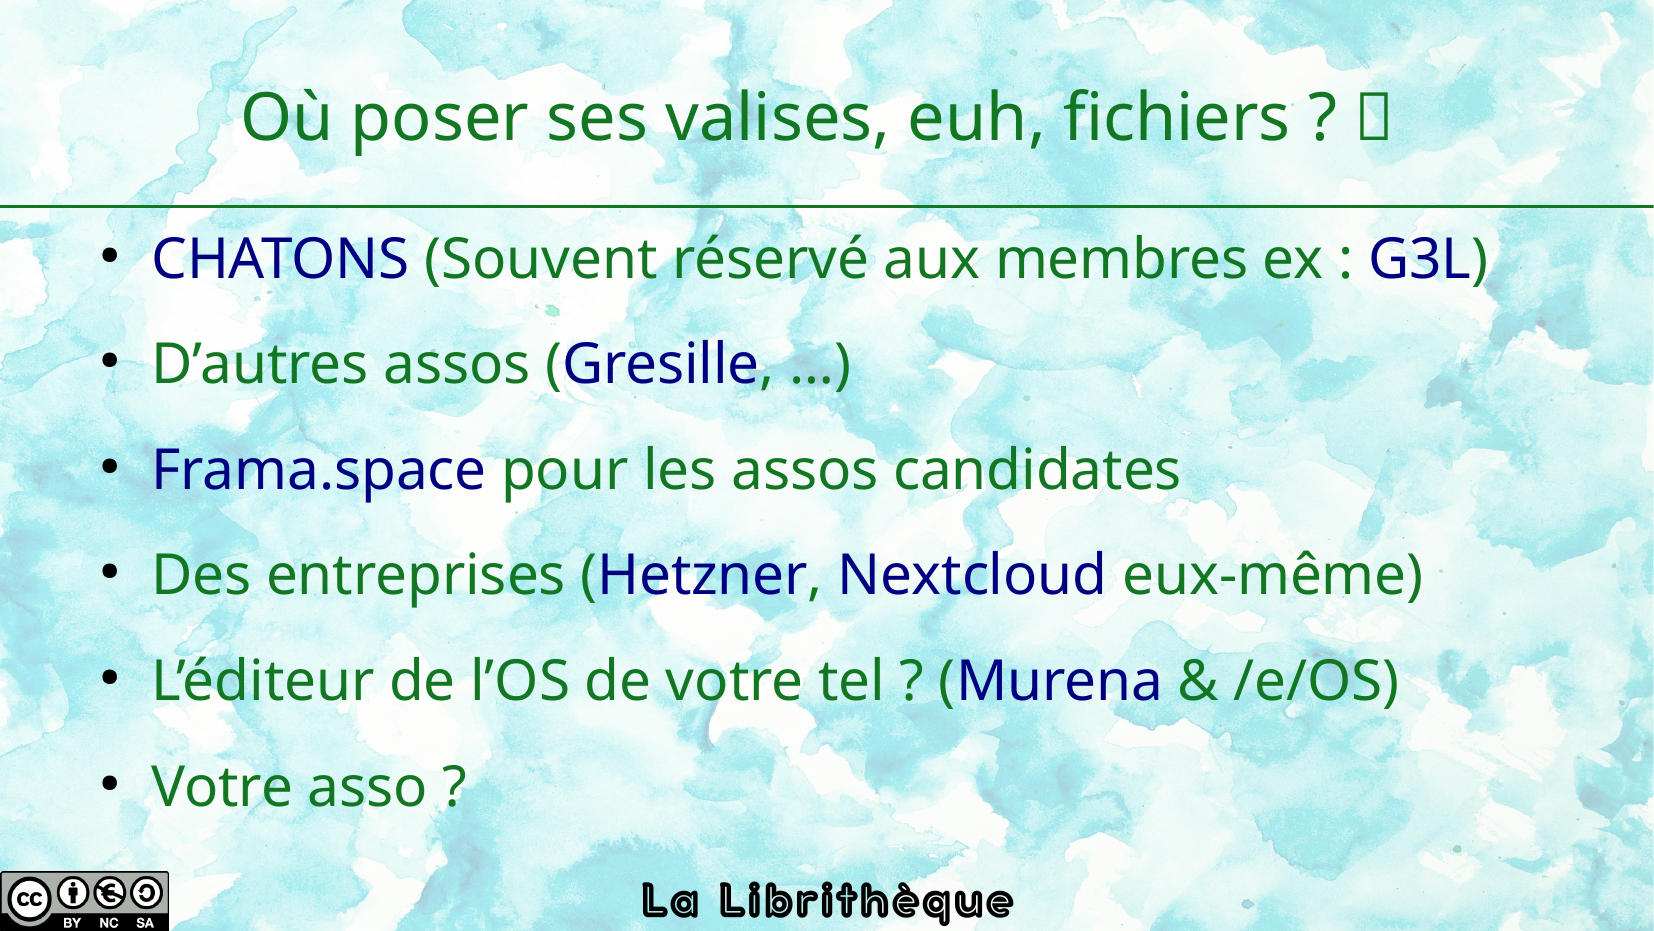

# Où poser ses valises, euh, fichiers ? 💼
CHATONS (Souvent réservé aux membres ex : G3L)
D’autres assos (Gresille, …)
Frama.space pour les assos candidates
Des entreprises (Hetzner, Nextcloud eux-même)
L’éditeur de l’OS de votre tel ? (Murena & /e/OS)
Votre asso ?